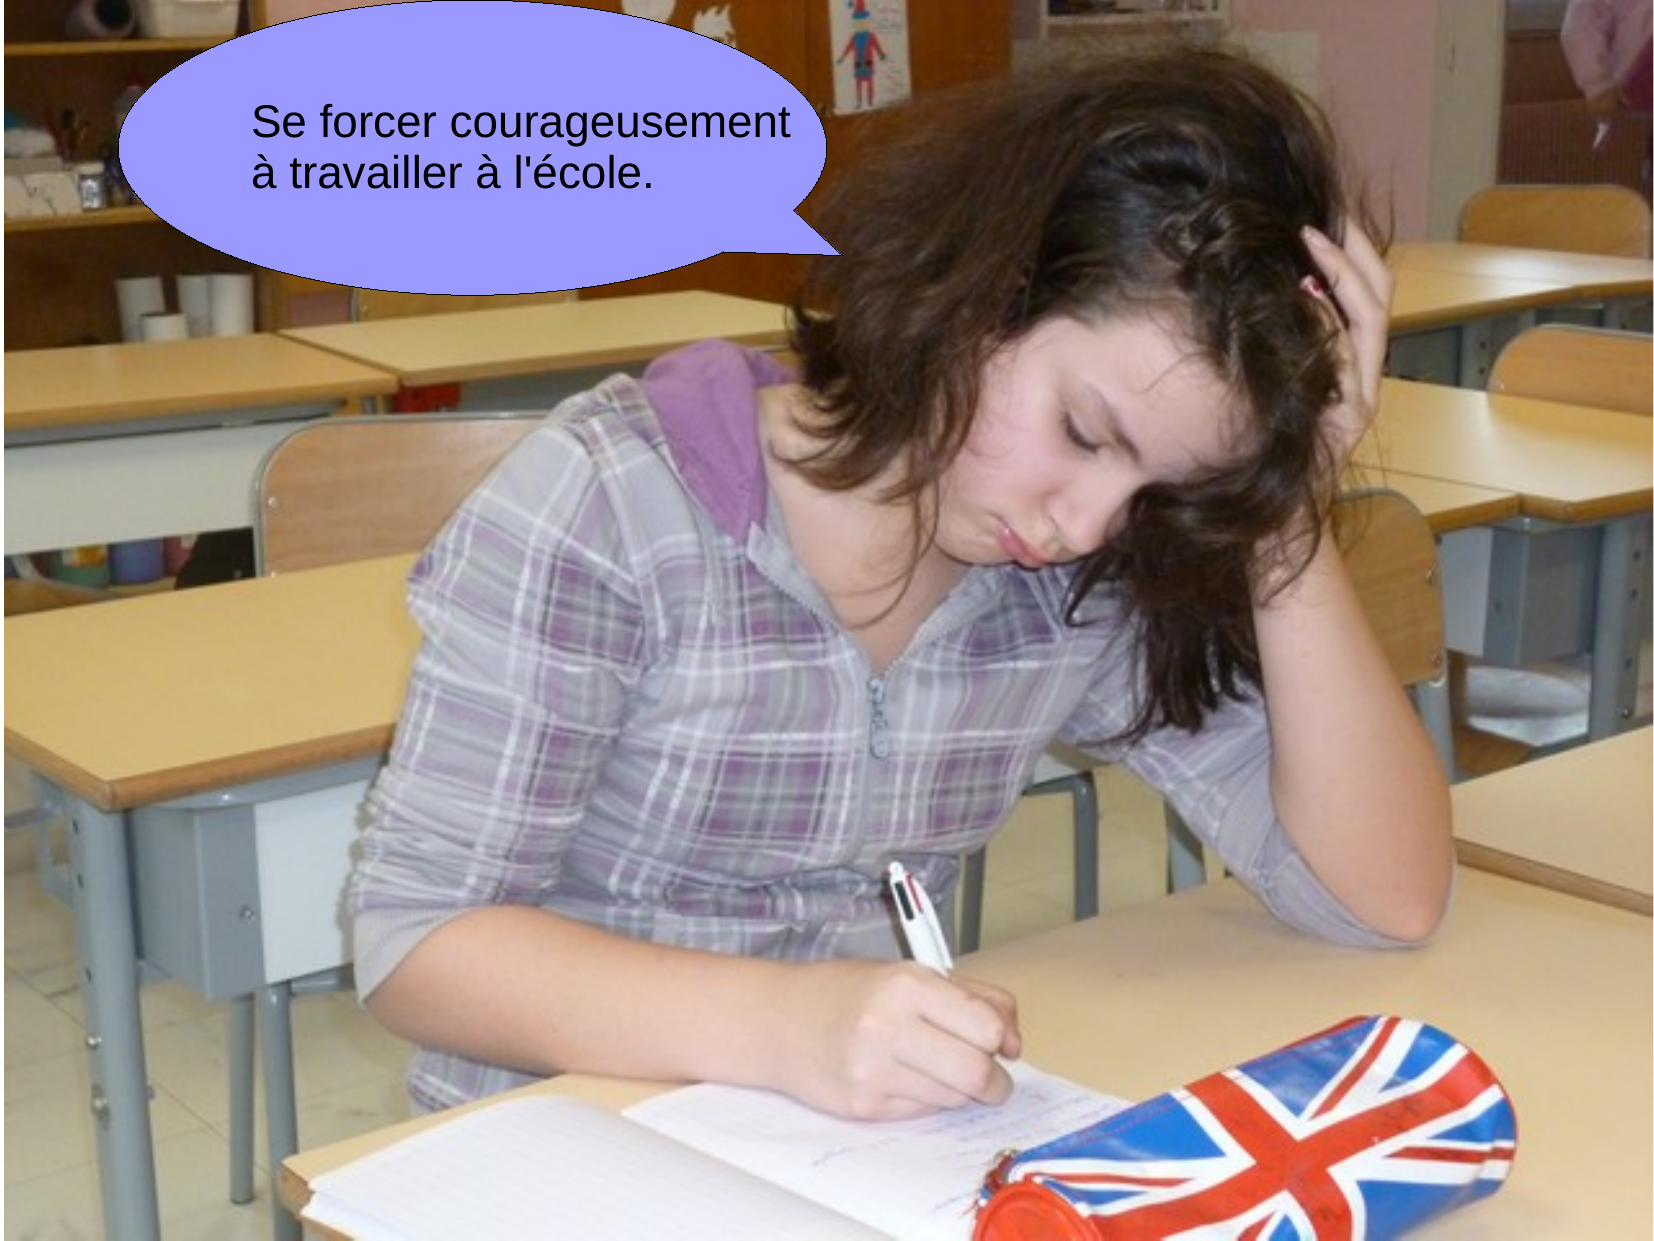

Se forcer courageusement
à travailler à l'école.